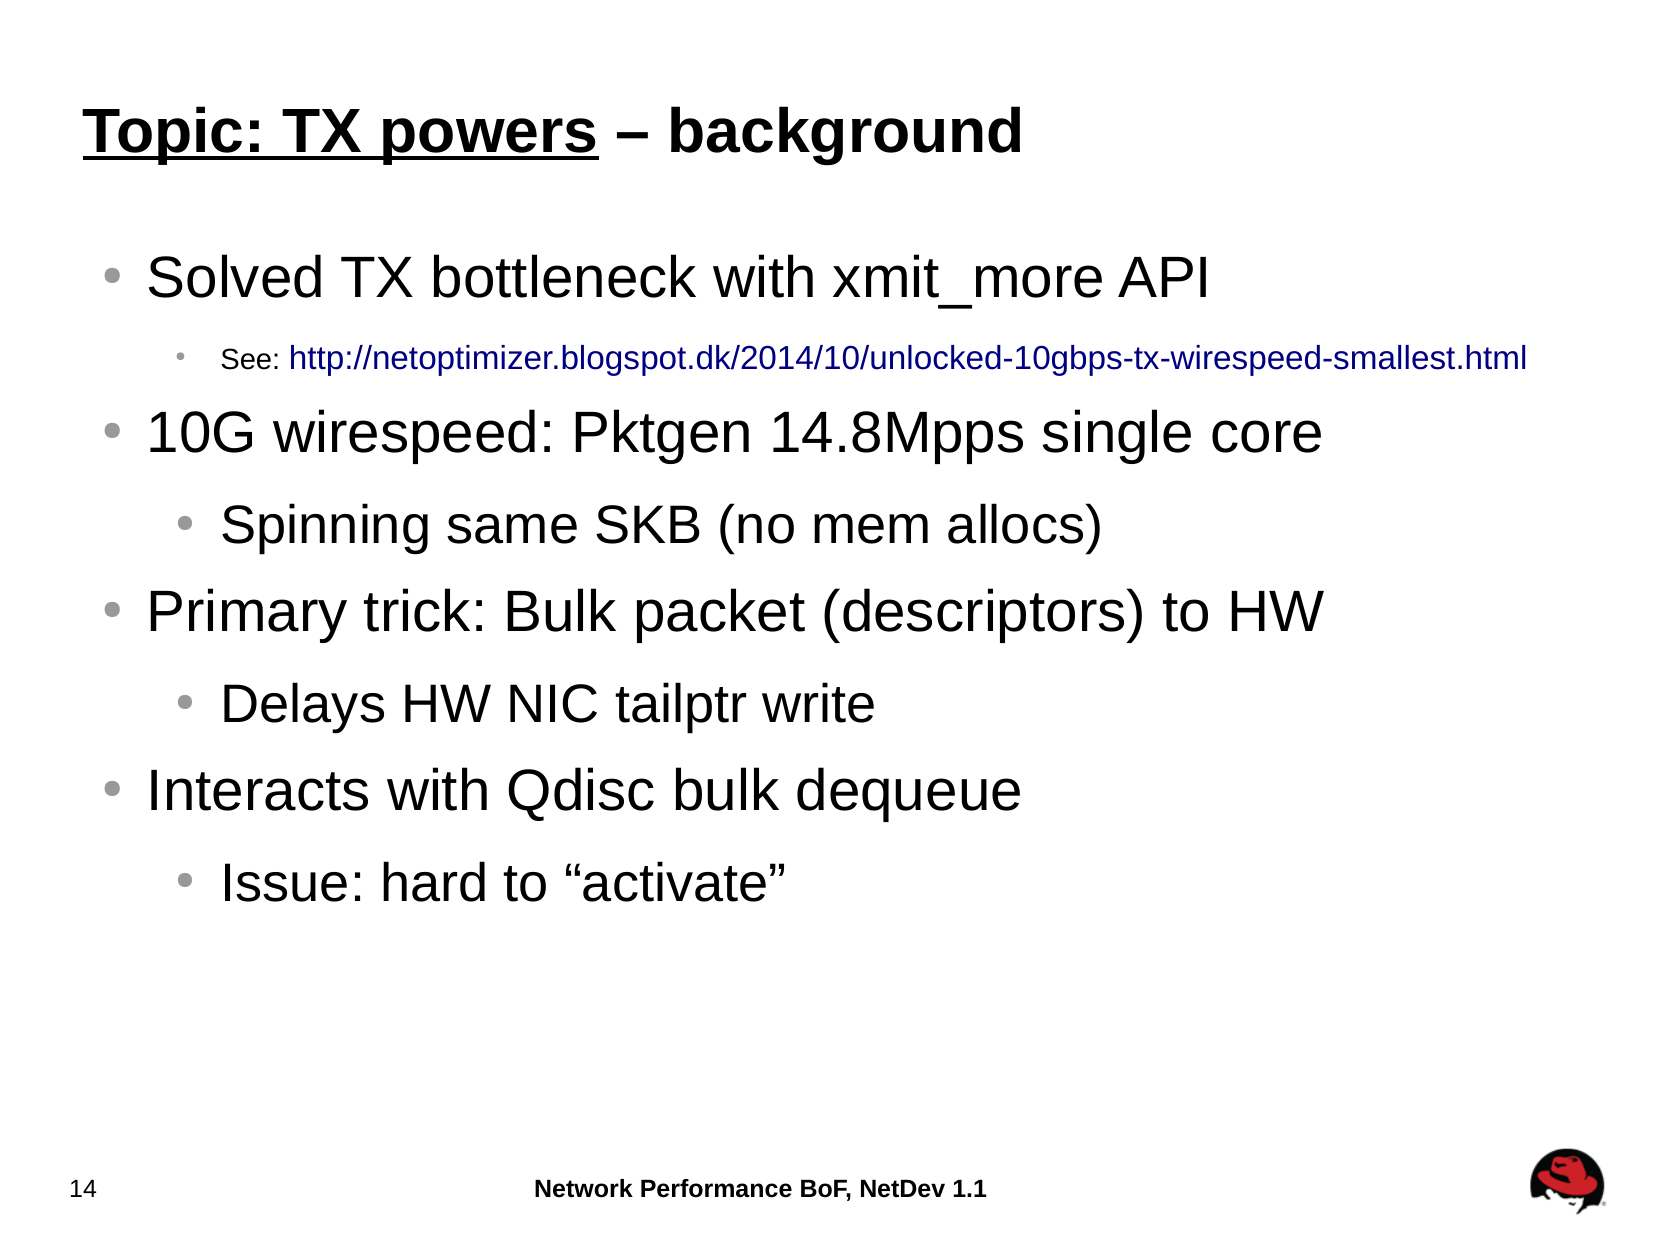

# Topic: TX powers – background
Solved TX bottleneck with xmit_more API
See: http://netoptimizer.blogspot.dk/2014/10/unlocked-10gbps-tx-wirespeed-smallest.html
10G wirespeed: Pktgen 14.8Mpps single core
Spinning same SKB (no mem allocs)
Primary trick: Bulk packet (descriptors) to HW
Delays HW NIC tailptr write
Interacts with Qdisc bulk dequeue
Issue: hard to “activate”